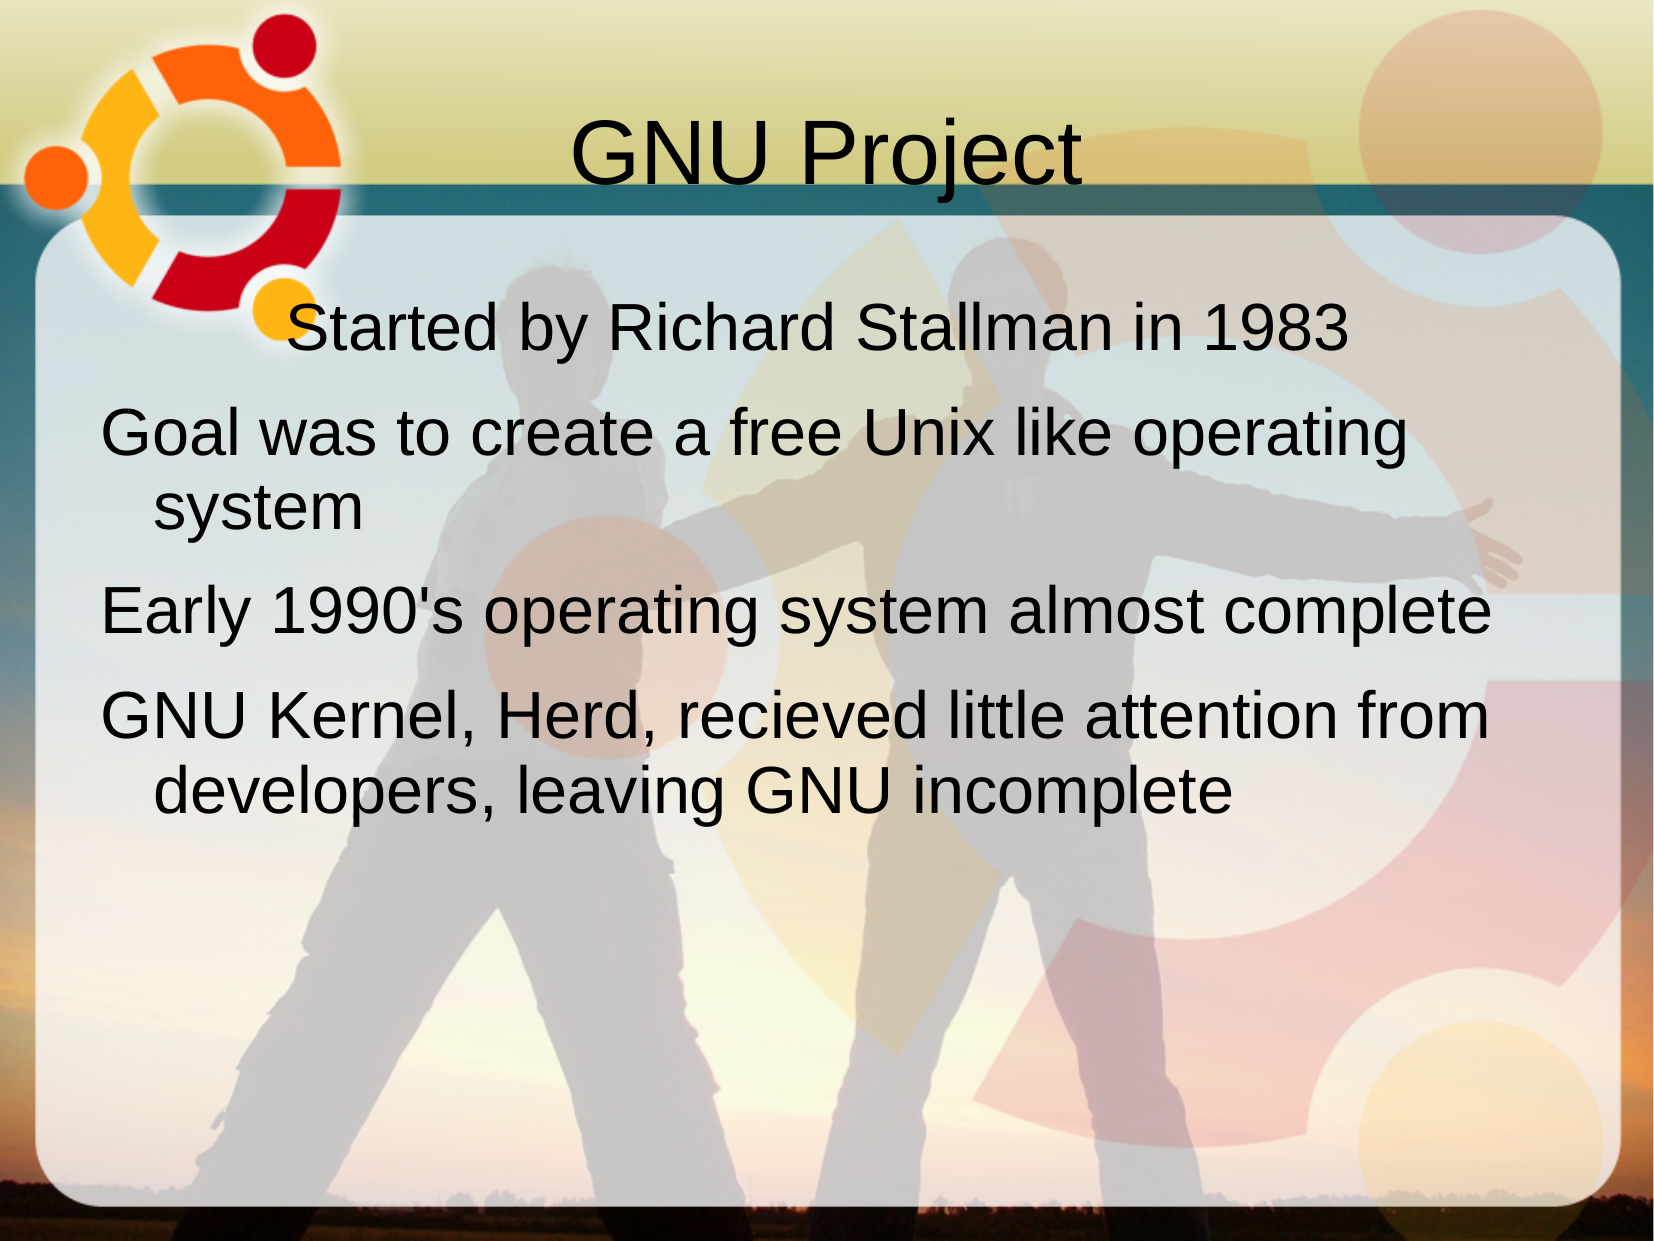

# GNU Project
 Started by Richard Stallman in 1983
Goal was to create a free Unix like operating system
Early 1990's operating system almost complete
GNU Kernel, Herd, recieved little attention from developers, leaving GNU incomplete